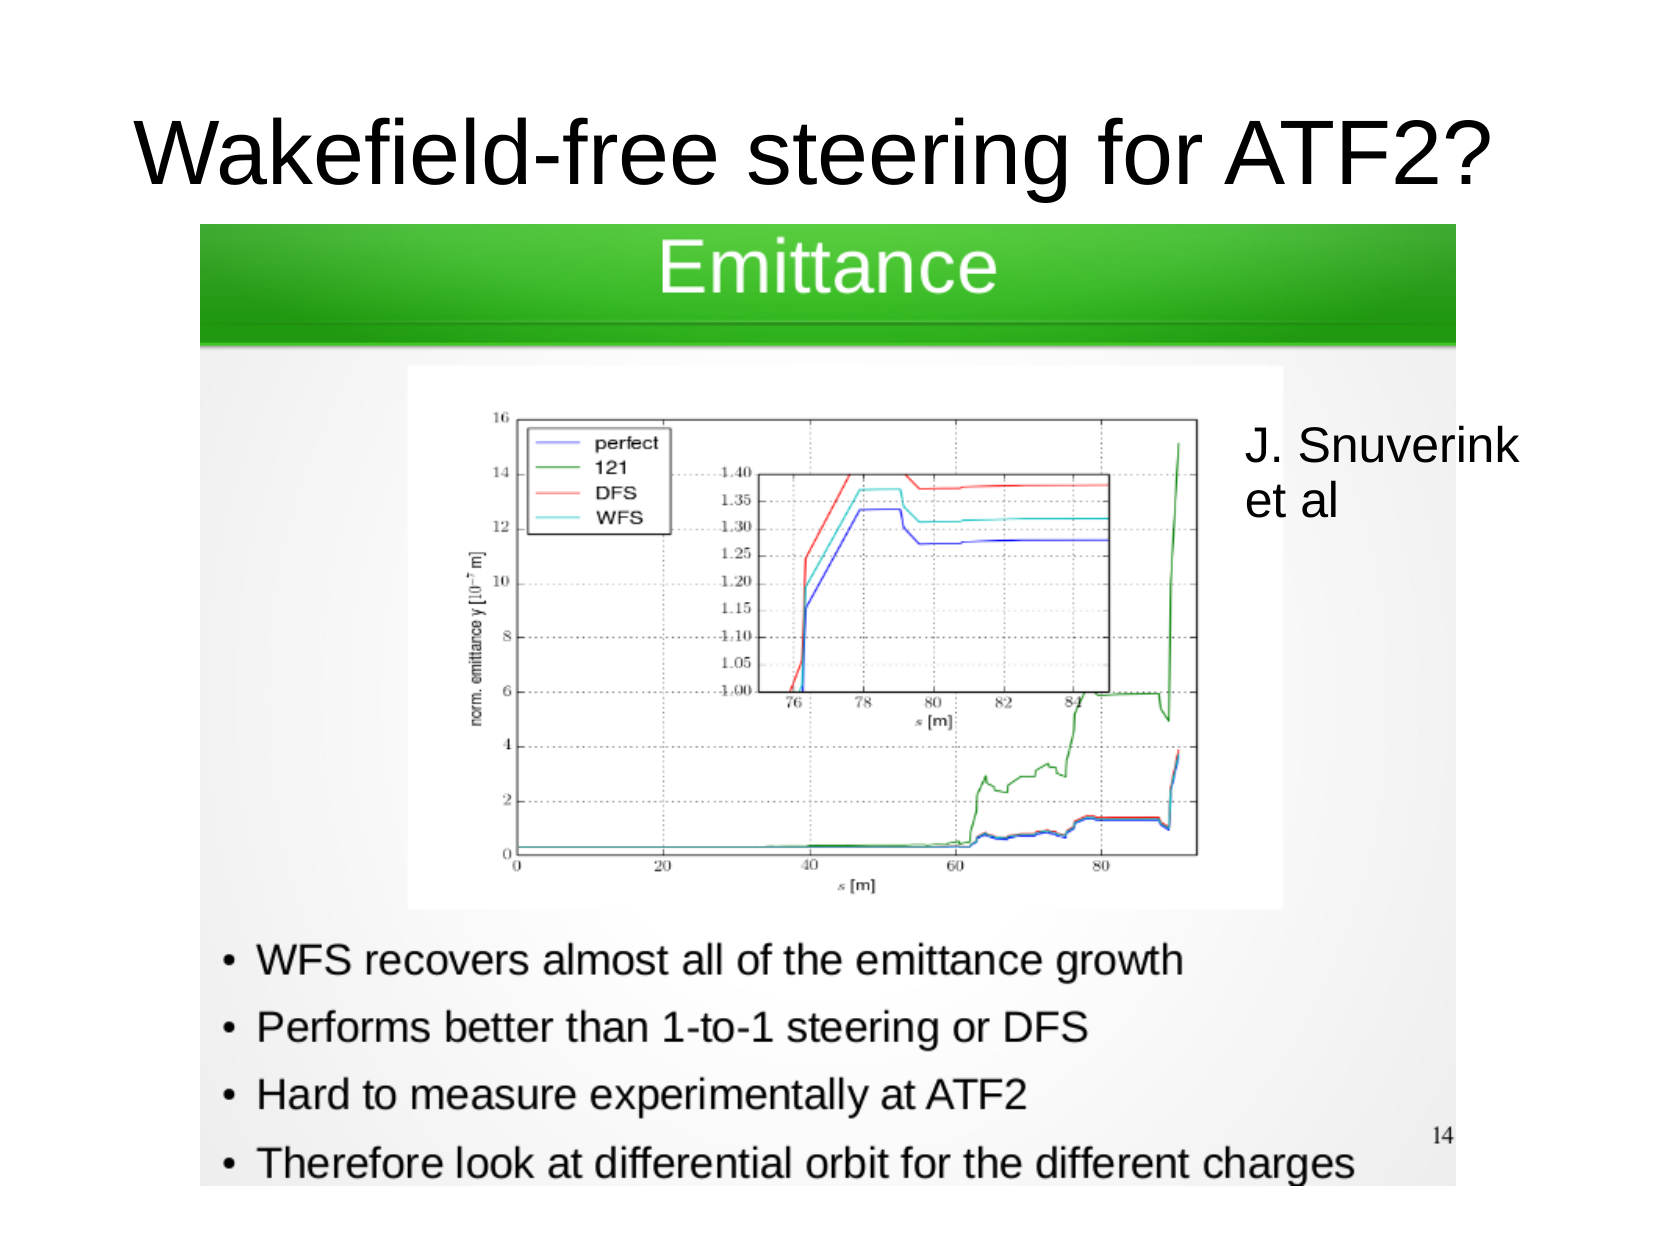

# Wakefield-free steering for ATF2?
J. Snuverink
et al